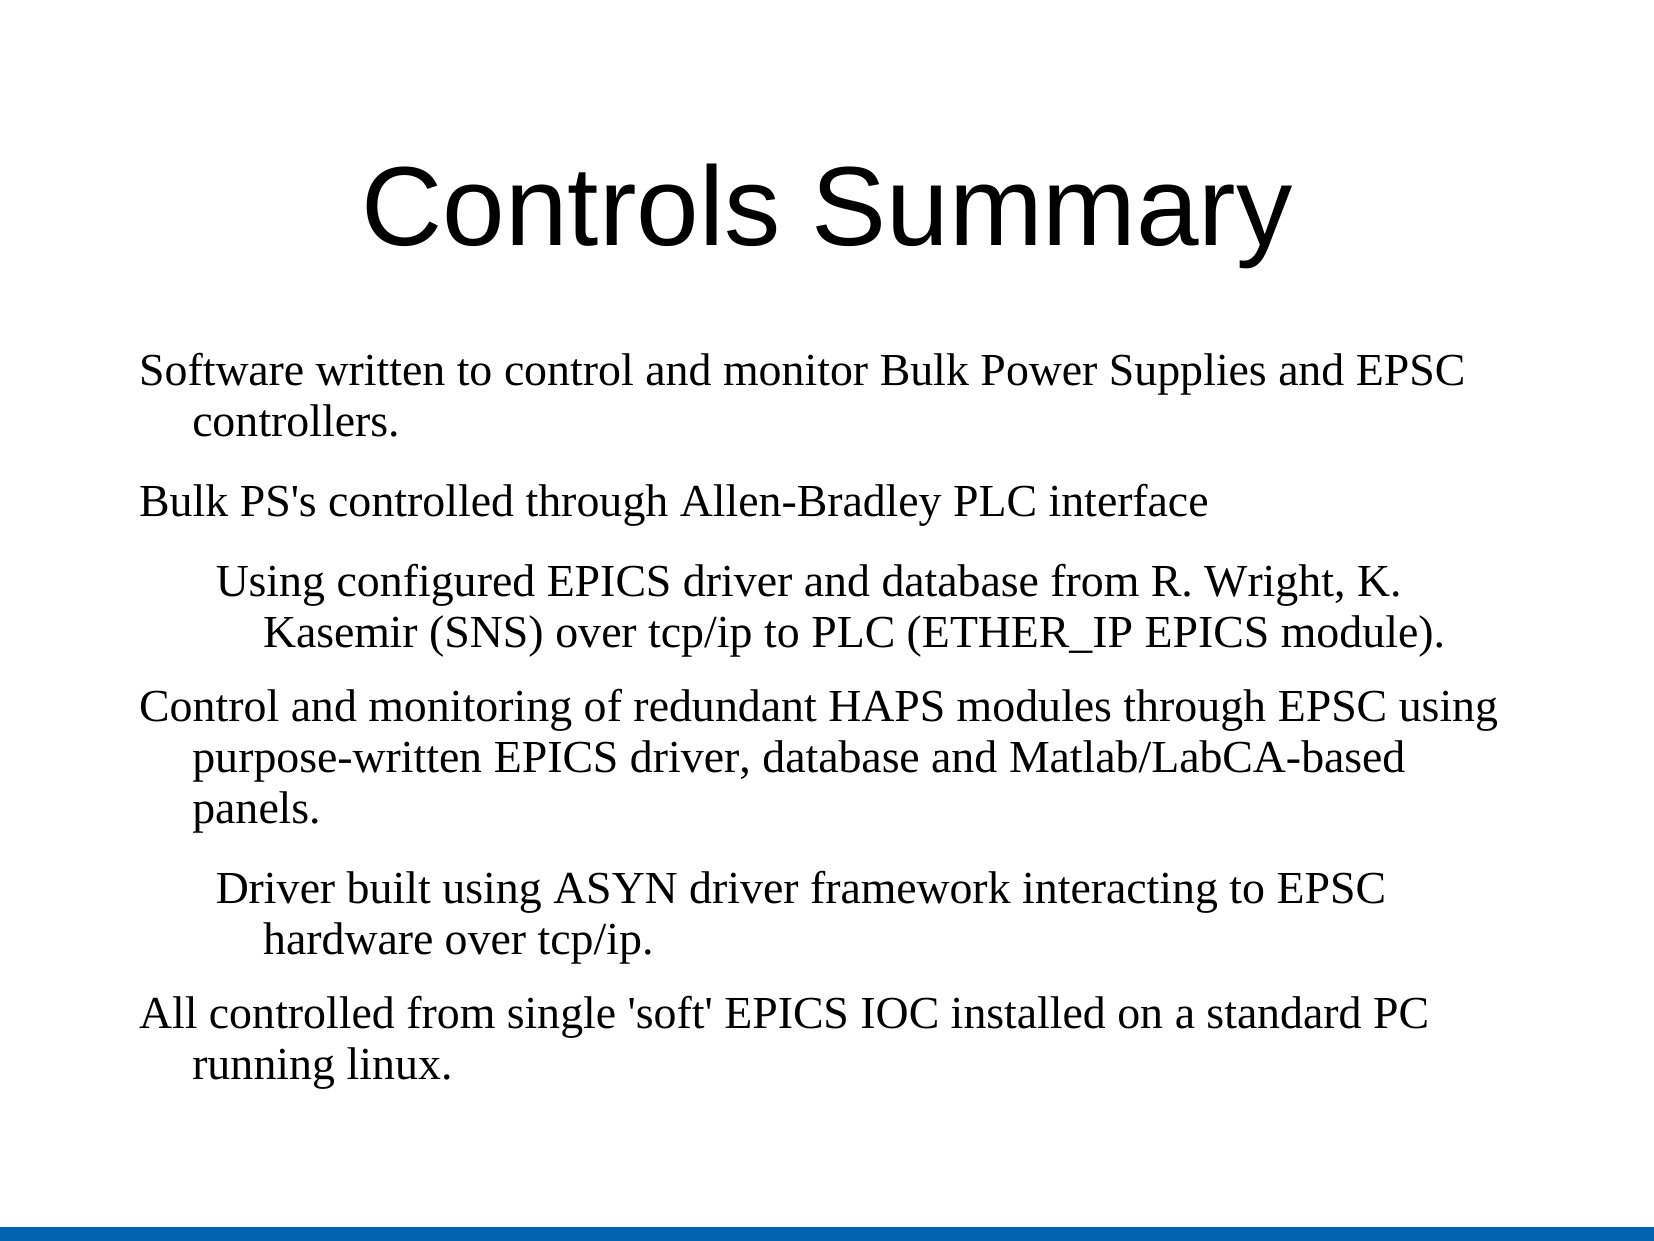

# Controls Summary
Software written to control and monitor Bulk Power Supplies and EPSC controllers.
Bulk PS's controlled through Allen-Bradley PLC interface
Using configured EPICS driver and database from R. Wright, K. Kasemir (SNS) over tcp/ip to PLC (ETHER_IP EPICS module).
Control and monitoring of redundant HAPS modules through EPSC using purpose-written EPICS driver, database and Matlab/LabCA-based panels.
Driver built using ASYN driver framework interacting to EPSC hardware over tcp/ip.
All controlled from single 'soft' EPICS IOC installed on a standard PC running linux.